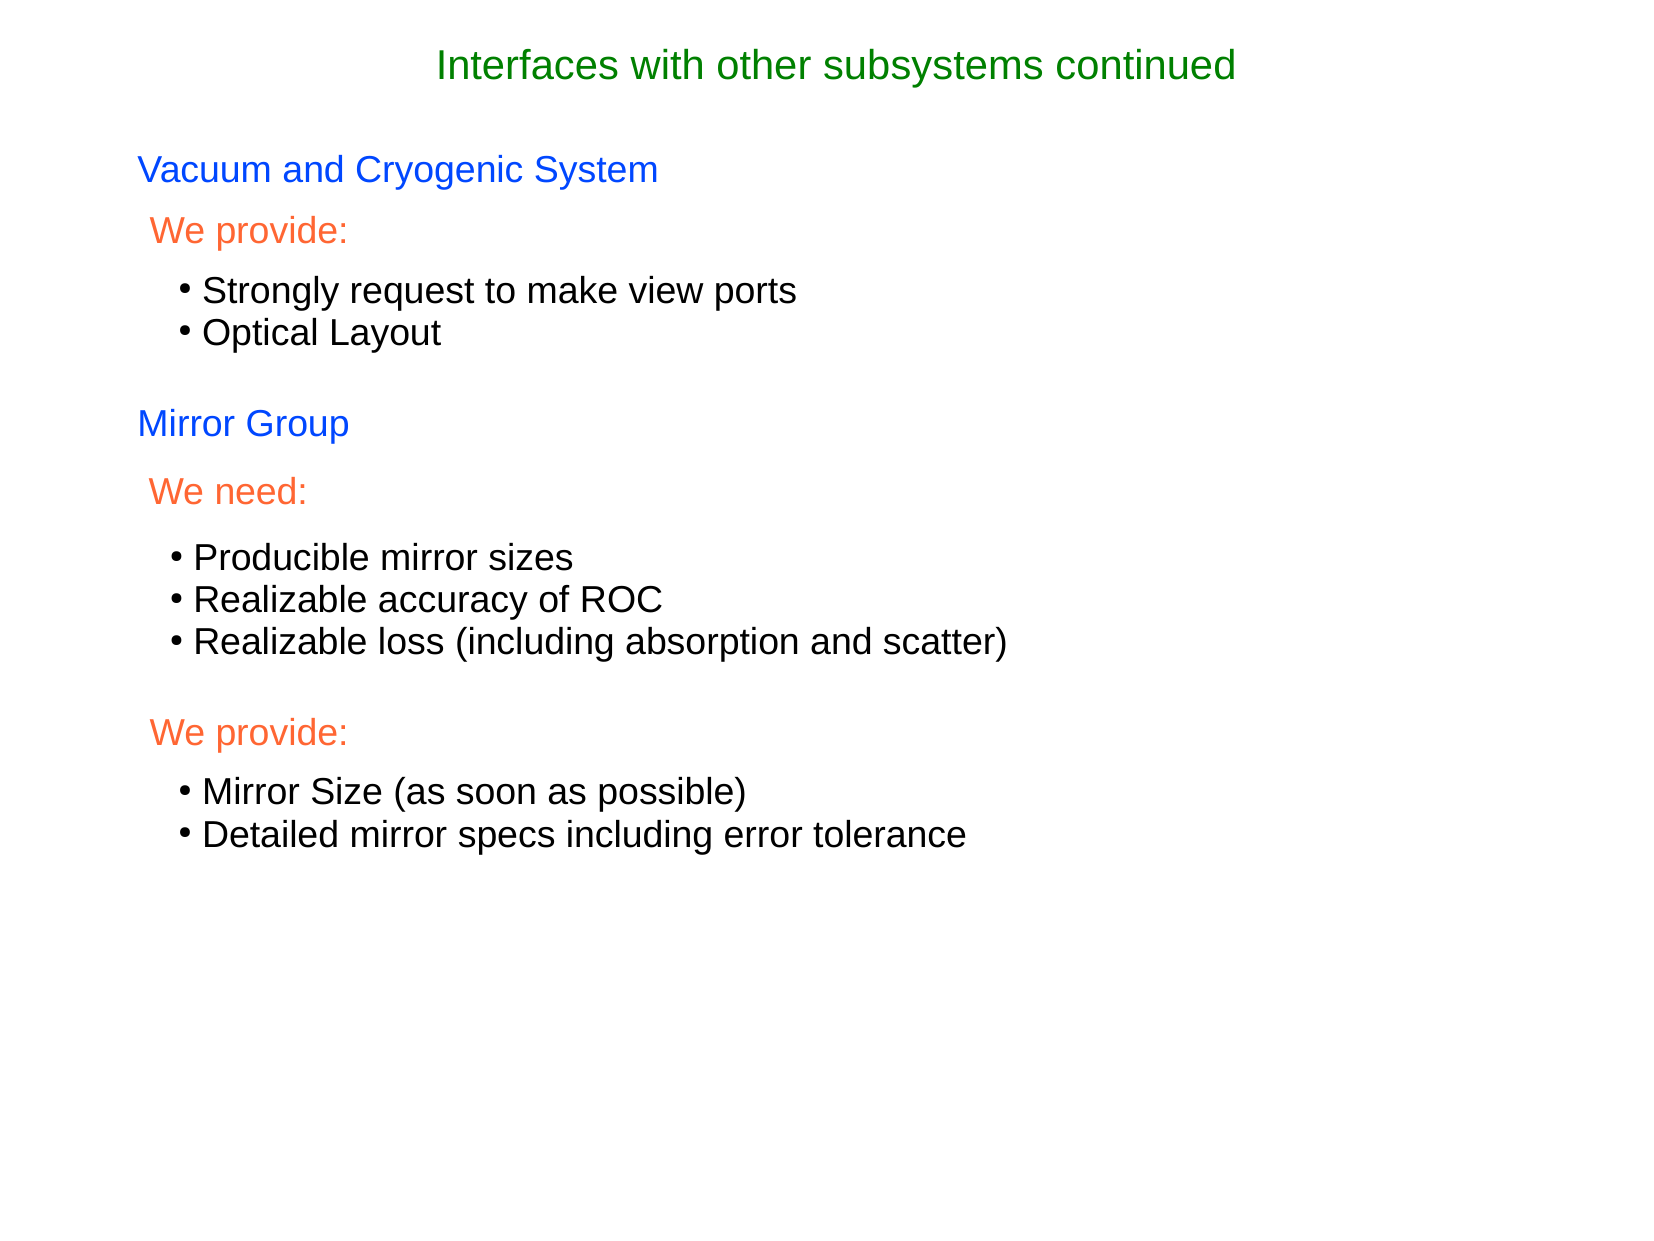

Interfaces with other subsystems continued
Vacuum and Cryogenic System
We provide:
 Strongly request to make view ports
 Optical Layout
Mirror Group
We need:
 Producible mirror sizes
 Realizable accuracy of ROC
 Realizable loss (including absorption and scatter)
We provide:
 Mirror Size (as soon as possible)
 Detailed mirror specs including error tolerance